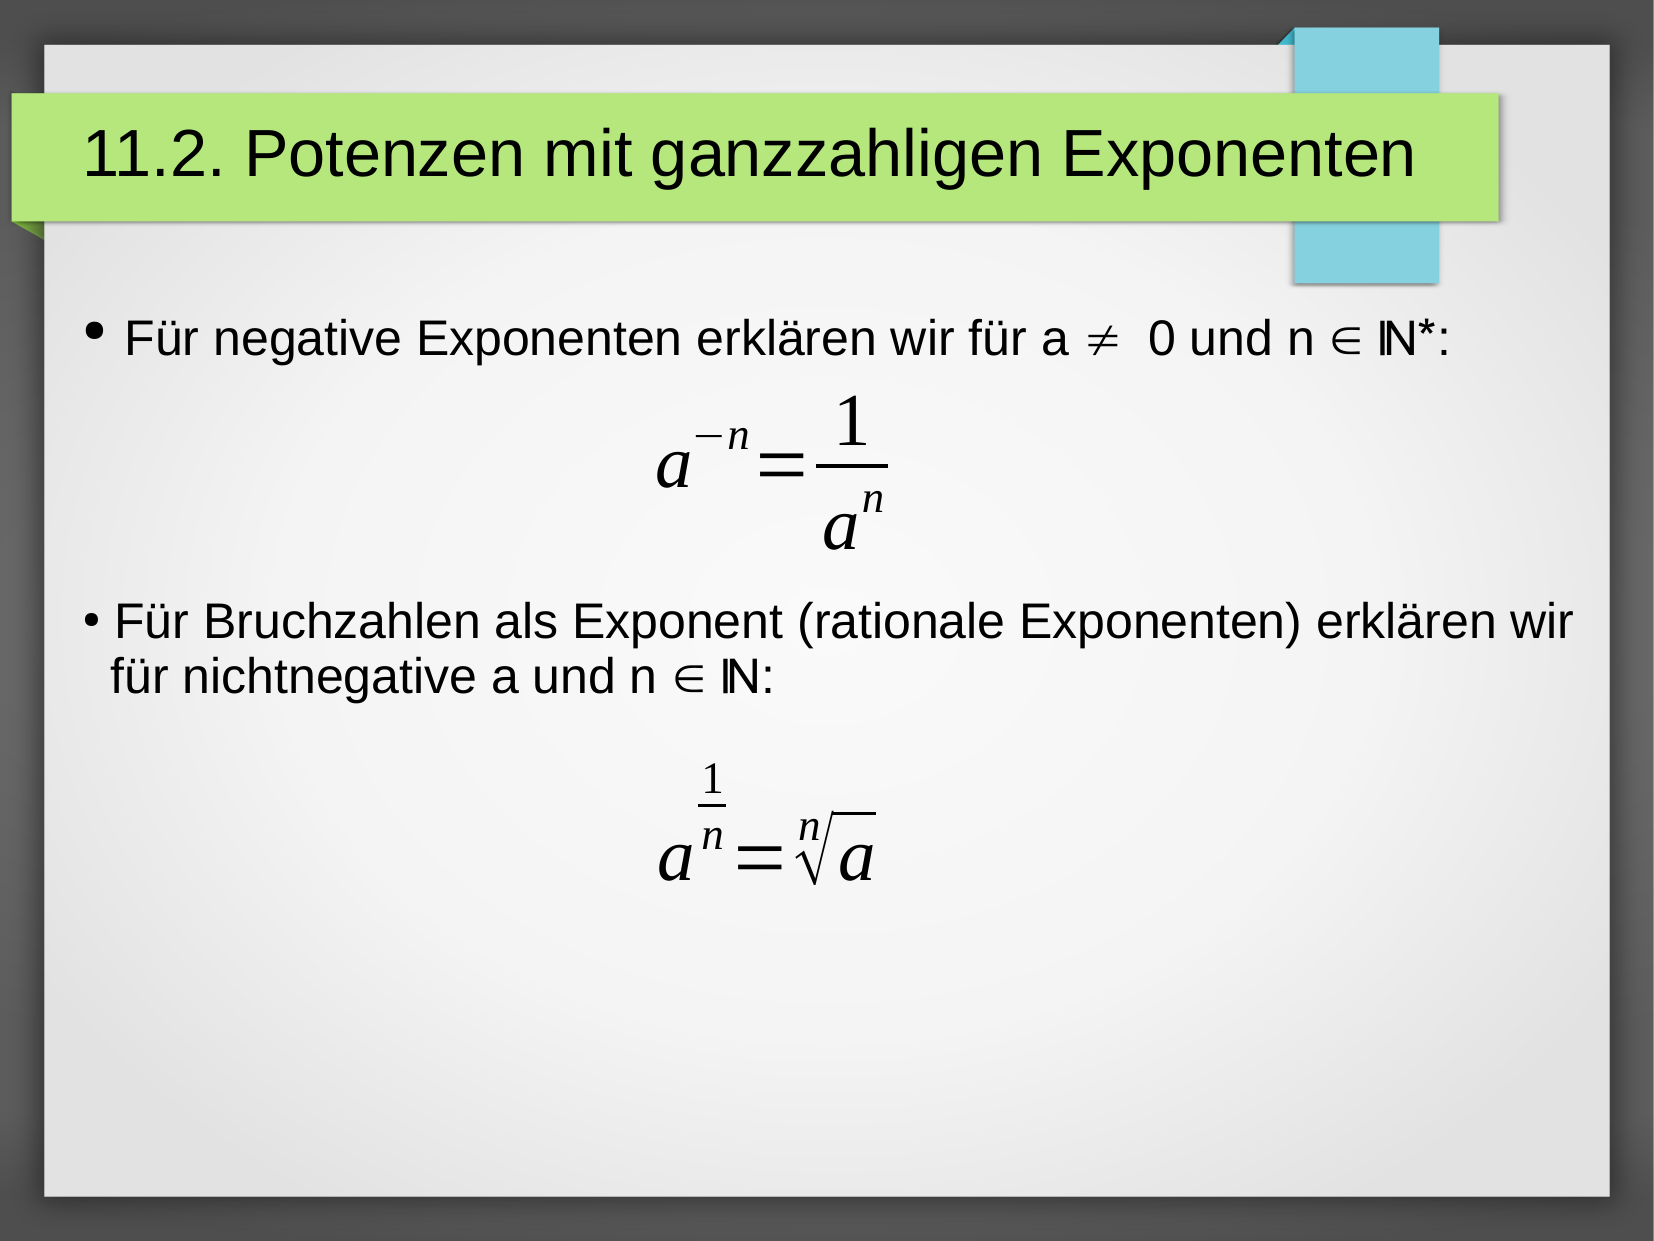

# 11.2. Potenzen mit ganzzahligen Exponenten
 Für negative Exponenten erklären wir für a ≠ 0 und n  ℕ*:
 Für Bruchzahlen als Exponent (rationale Exponenten) erklären wir
 für nichtnegative a und n  ℕ: